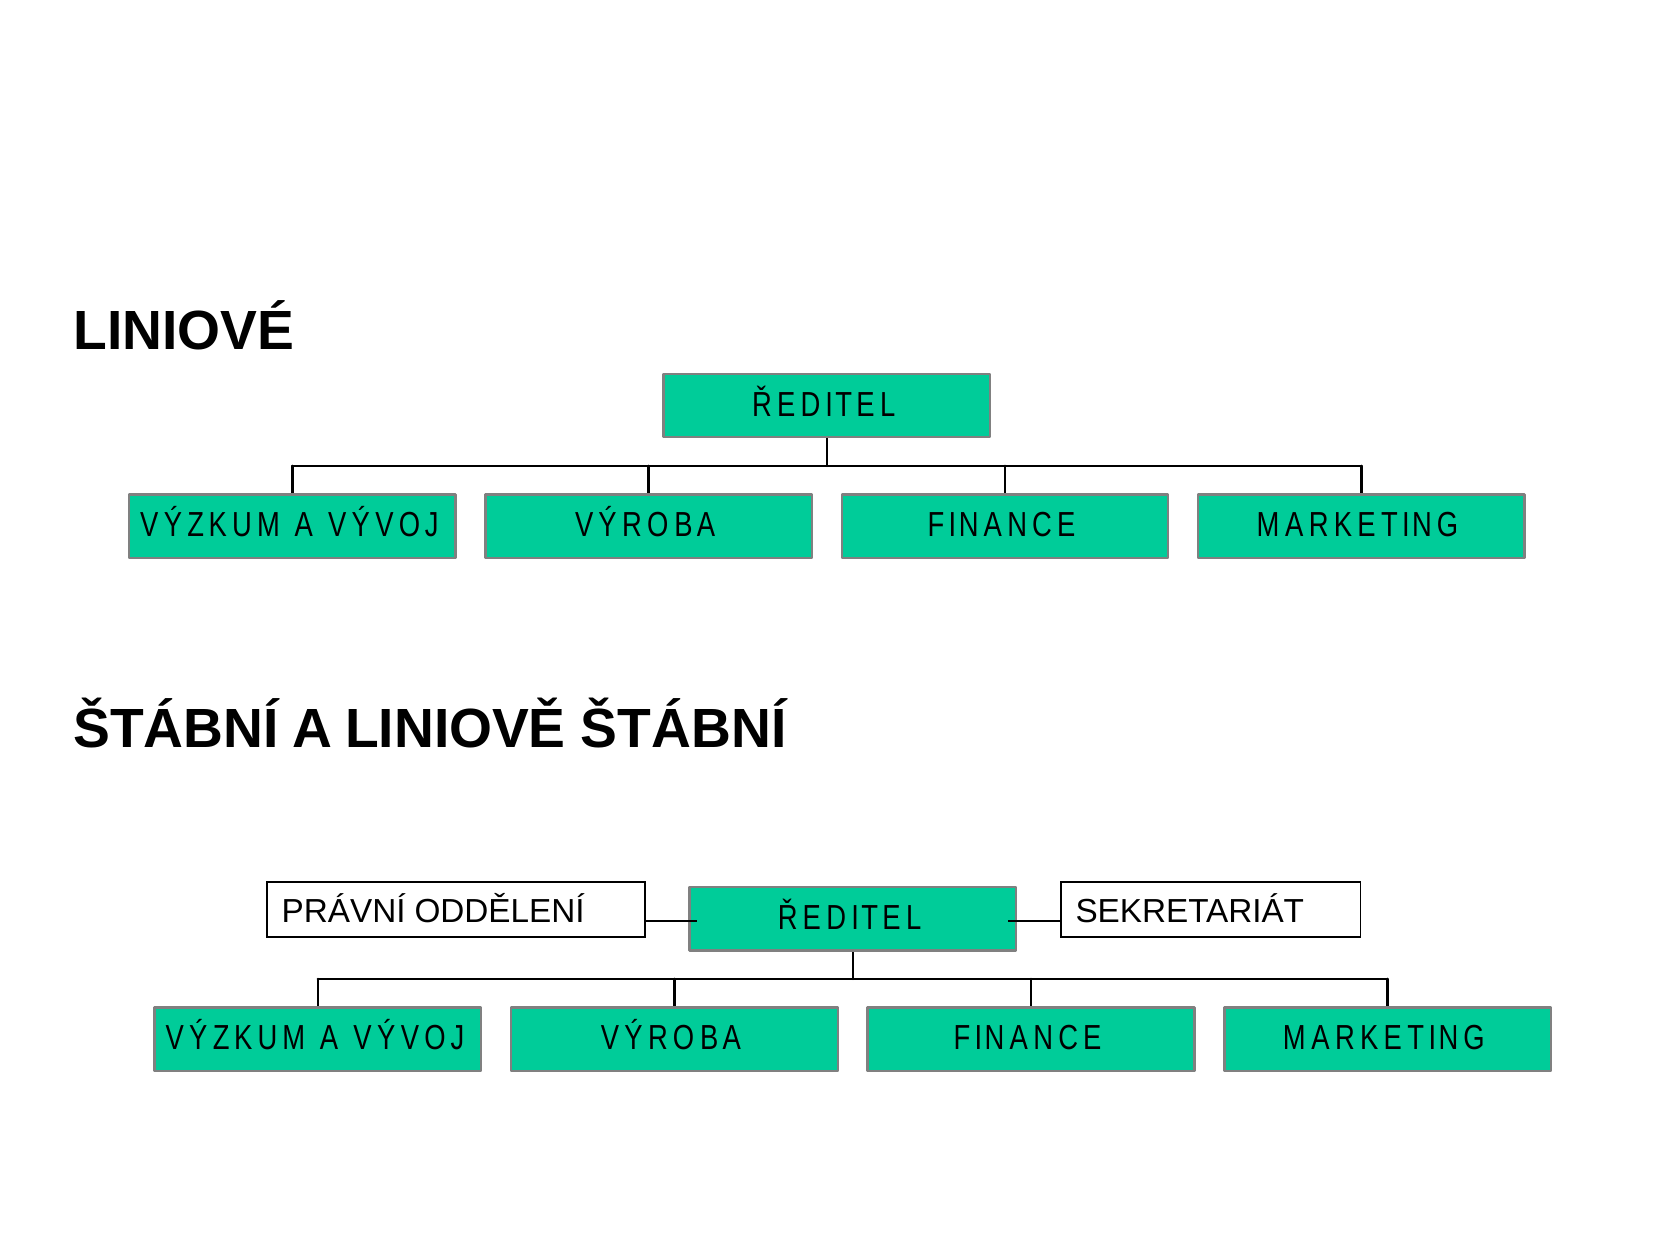

LINIOVÉ
ŠTÁBNÍ A LINIOVĚ ŠTÁBNÍ
PRÁVNÍ ODDĚLENÍ
SEKRETARIÁT